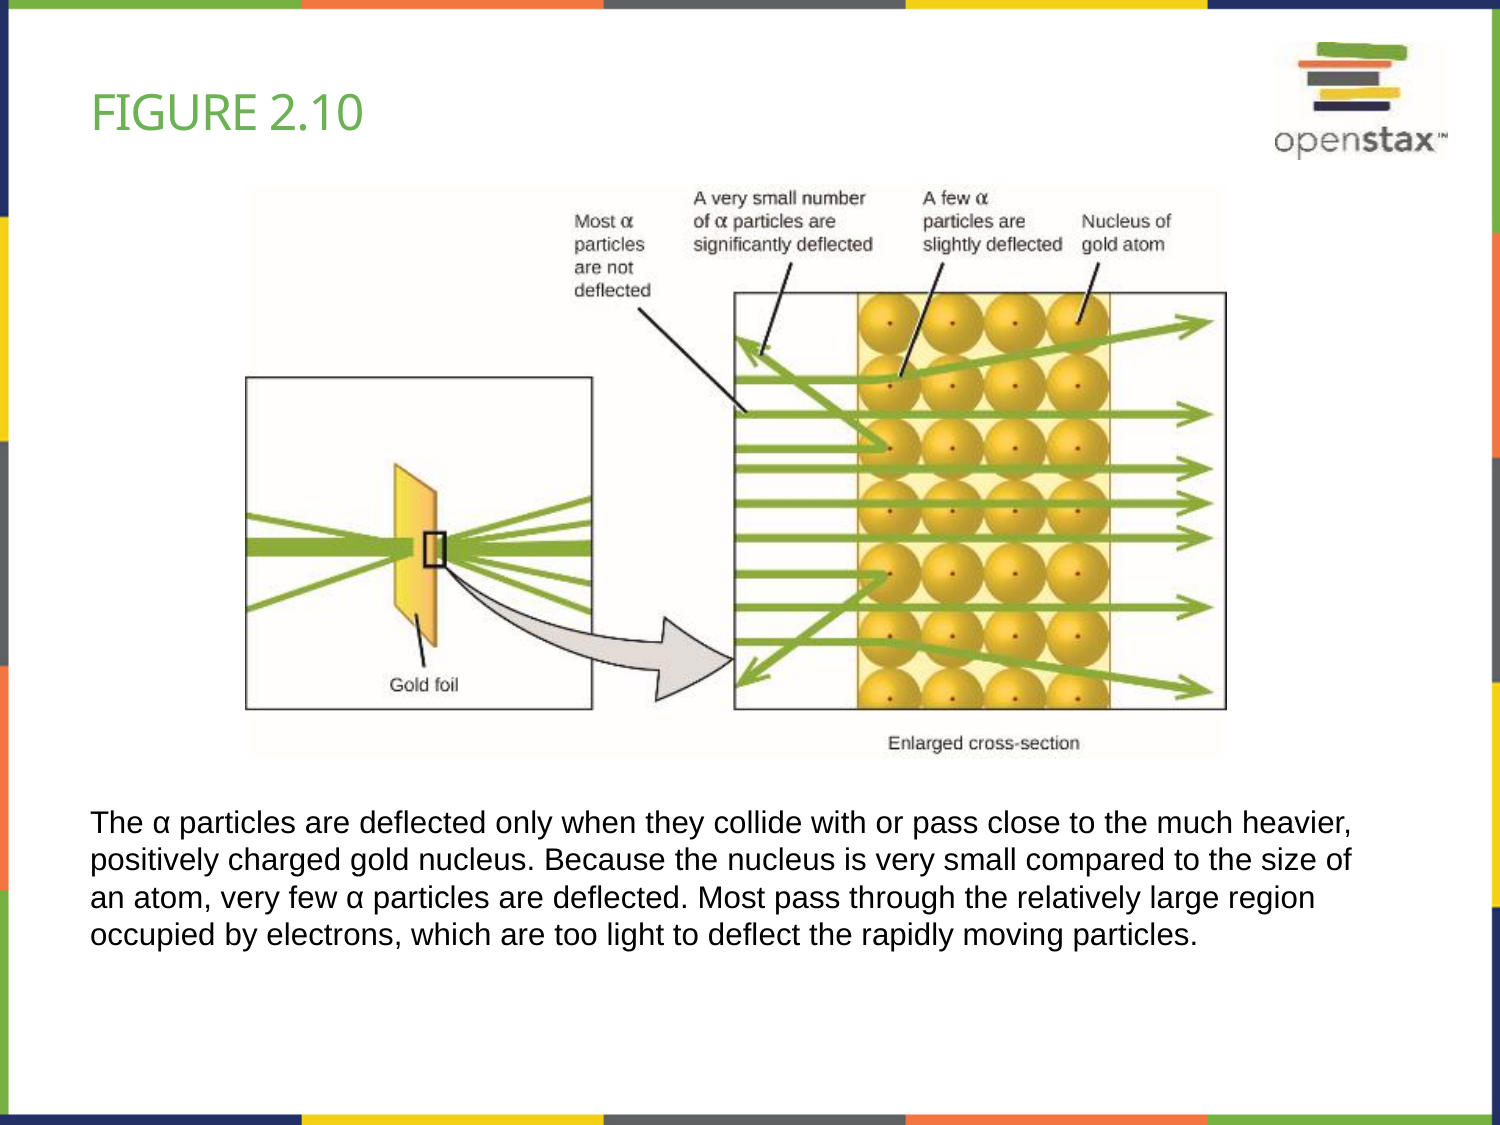

# Figure 2.10
The α particles are deflected only when they collide with or pass close to the much heavier, positively charged gold nucleus. Because the nucleus is very small compared to the size of an atom, very few α particles are deflected. Most pass through the relatively large region occupied by electrons, which are too light to deflect the rapidly moving particles.